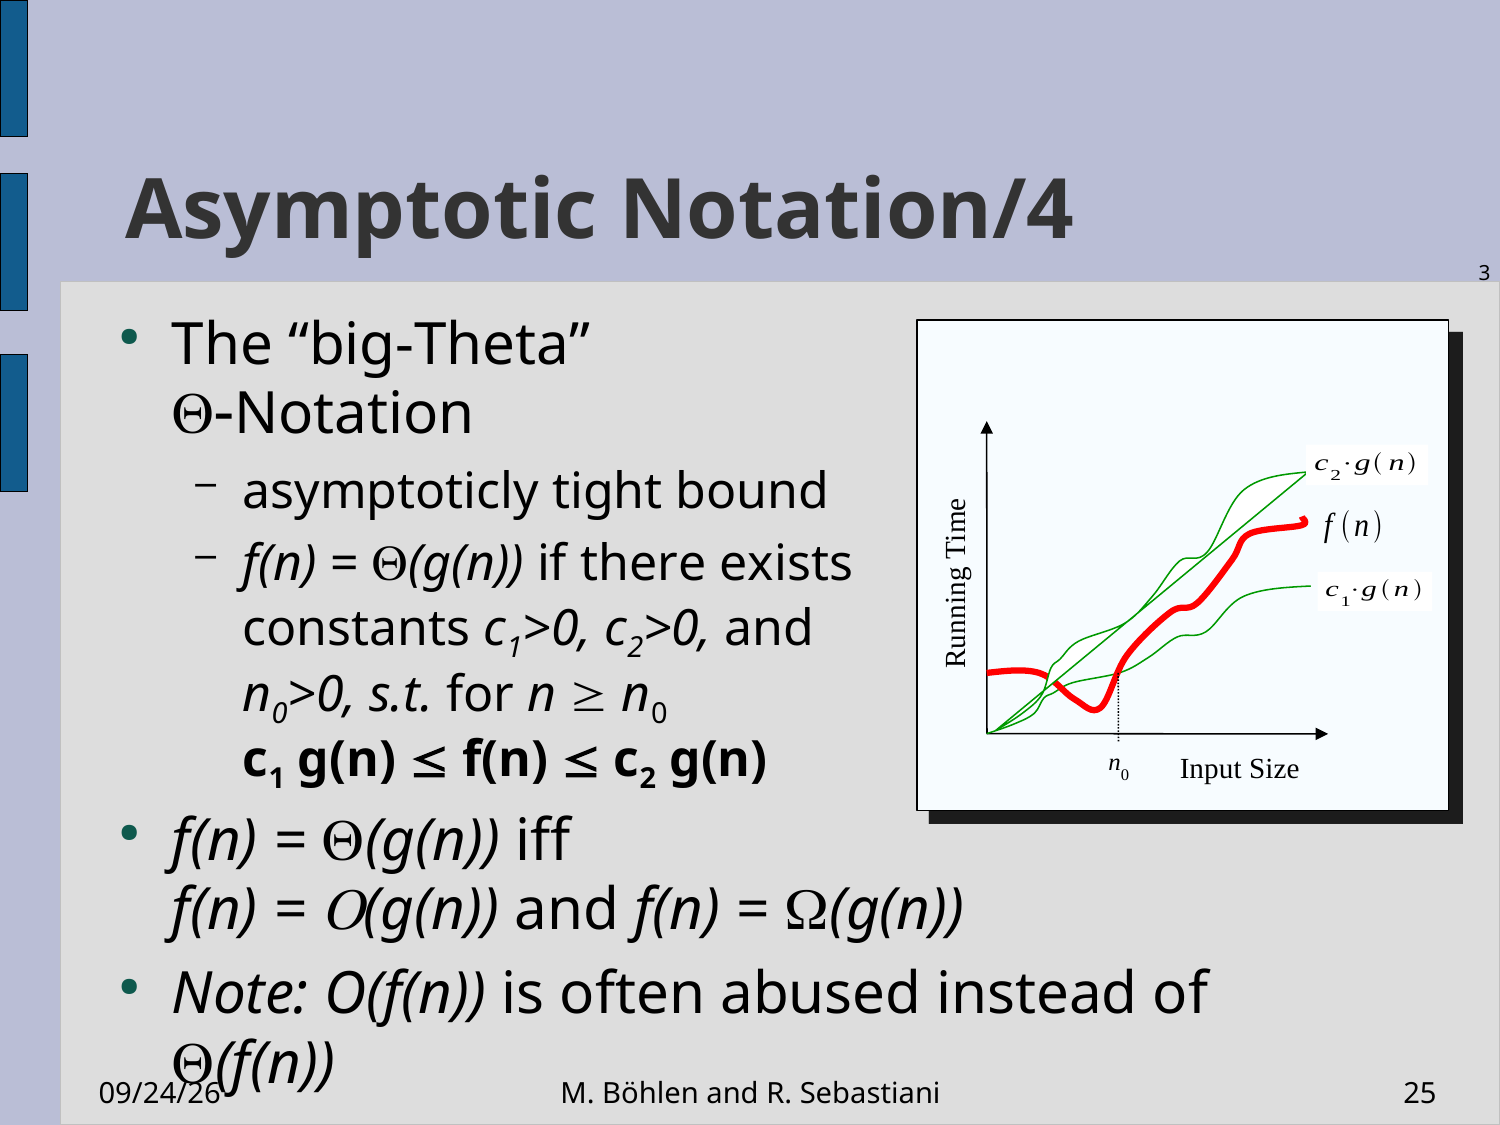

Asymptotic Notation/4
3
# The “big-Theta” Notation
asymptoticly tight bound
f(n) = (g(n)) if there exists
constants c1>0, c2>0, and
n0>0, s.t. for n  n0
c1 g(n)  f(n)  c2 g(n)
f(n) = (g(n)) iff
f(n) = (g(n)) and f(n) = (g(n))
Note: O(f(n)) is often abused instead of (f(n))
Running Time
Input Size
M. Böhlen and R. Sebastiani
25